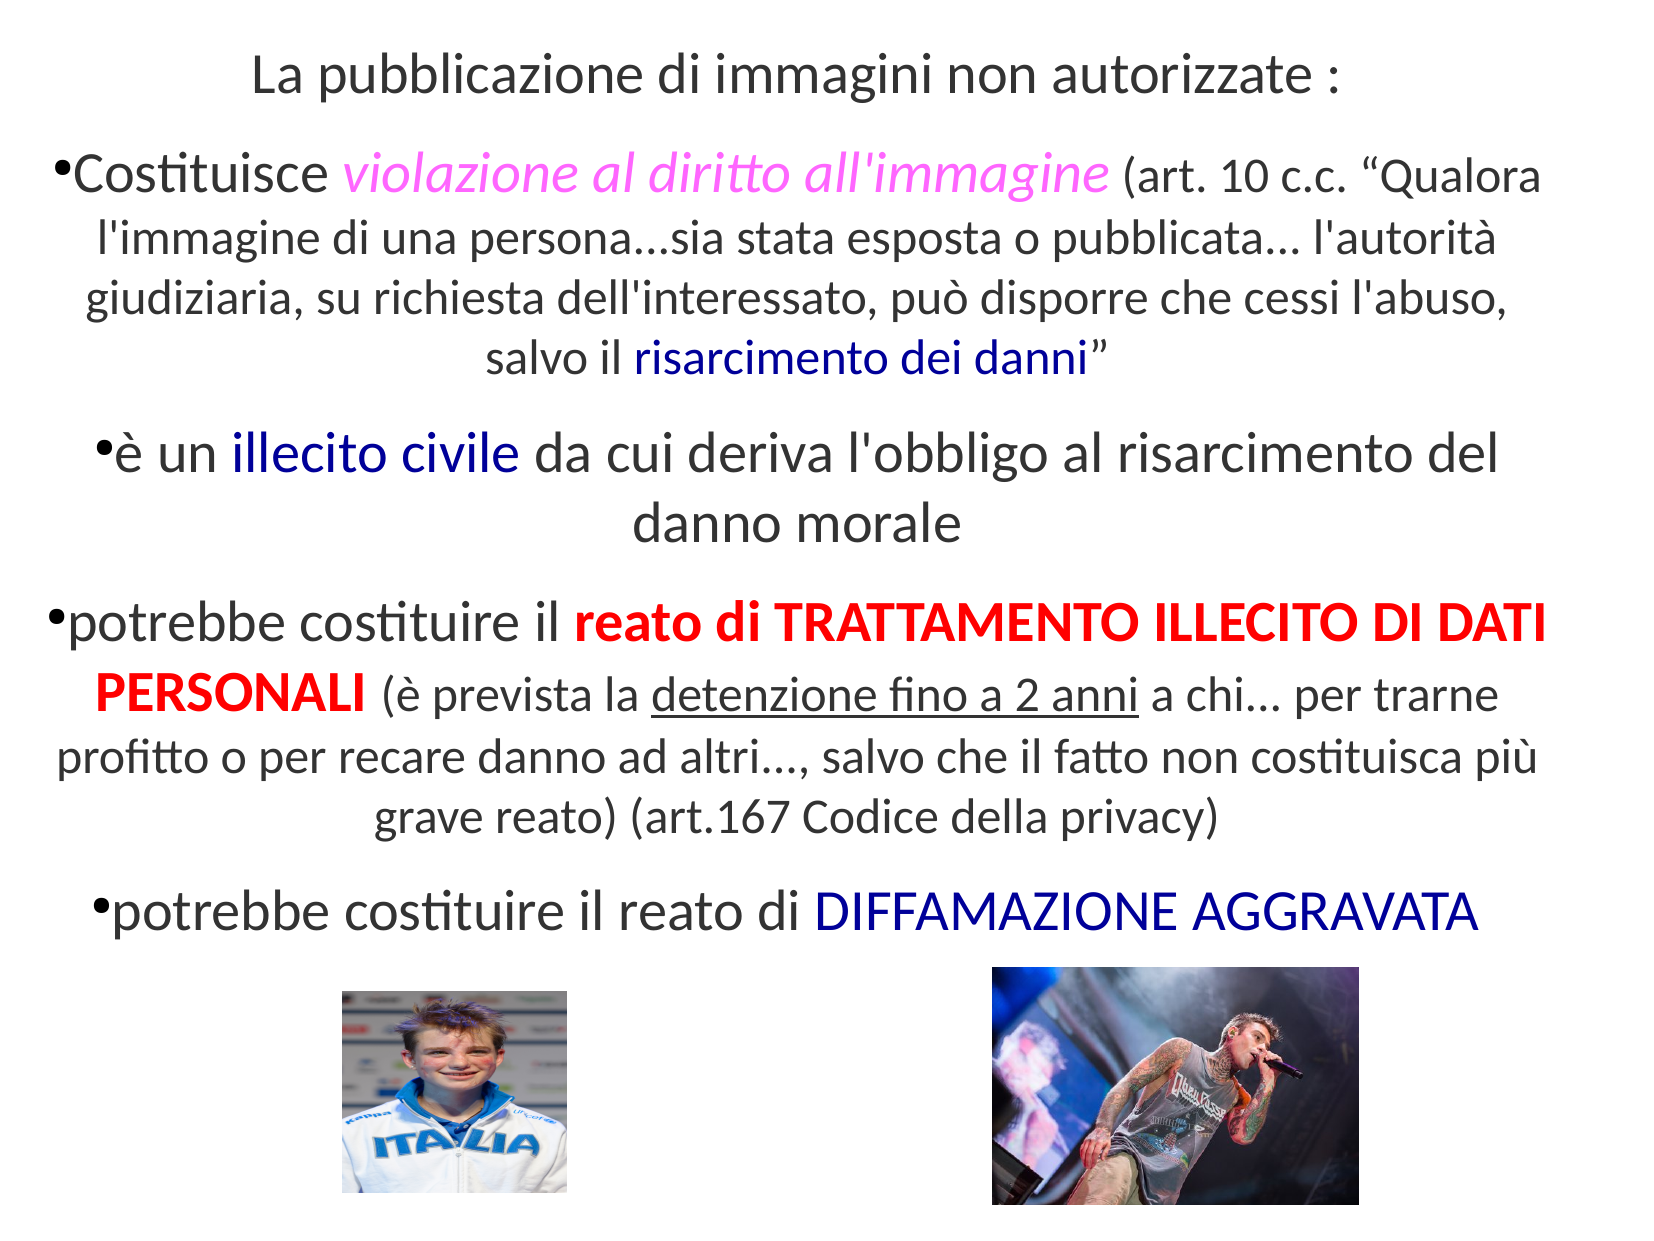

#
La pubblicazione di immagini non autorizzate :
Costituisce violazione al diritto all'immagine (art. 10 c.c. “Qualora l'immagine di una persona...sia stata esposta o pubblicata... l'autorità giudiziaria, su richiesta dell'interessato, può disporre che cessi l'abuso, salvo il risarcimento dei danni”
è un illecito civile da cui deriva l'obbligo al risarcimento del danno morale
potrebbe costituire il reato di TRATTAMENTO ILLECITO DI DATI PERSONALI (è prevista la detenzione fino a 2 anni a chi... per trarne profitto o per recare danno ad altri..., salvo che il fatto non costituisca più grave reato) (art.167 Codice della privacy)
potrebbe costituire il reato di DIFFAMAZIONE AGGRAVATA